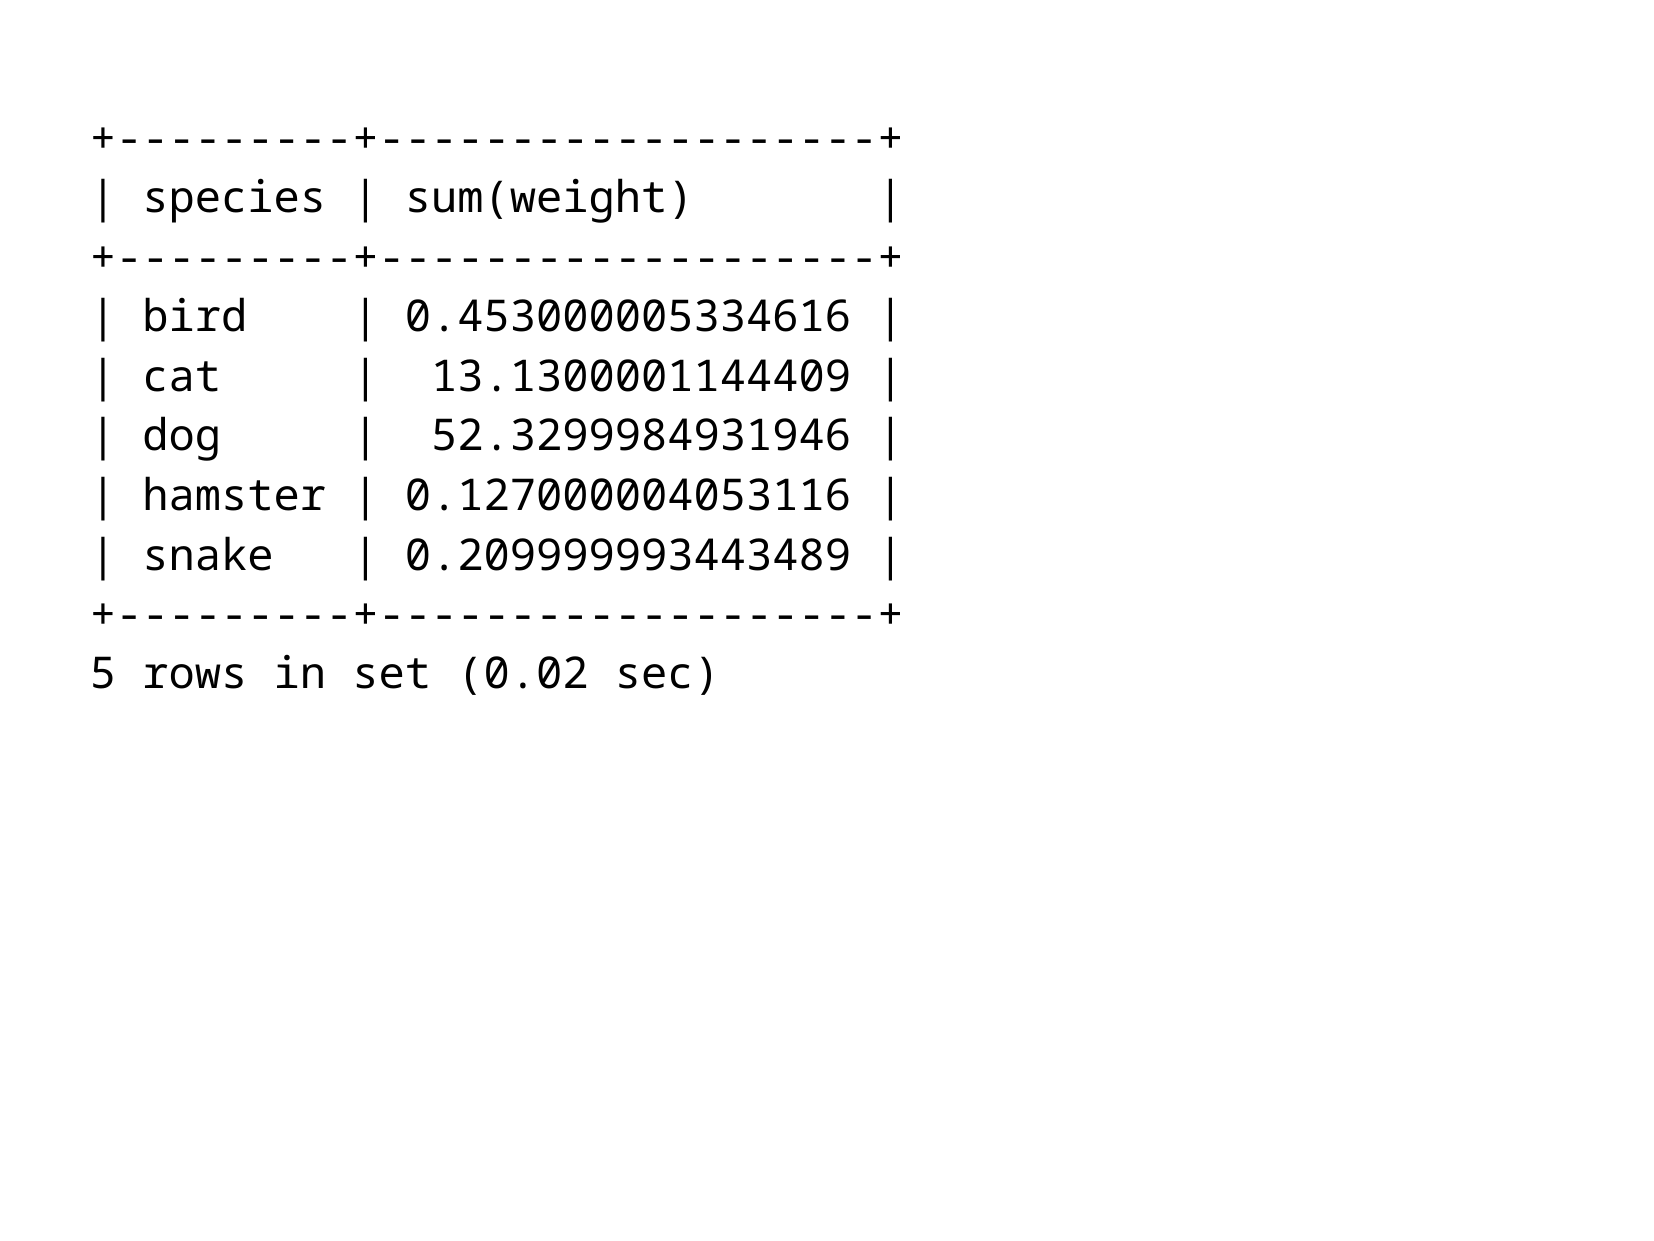

+---------+-------------------+
| species | sum(weight) |
+---------+-------------------+
| bird | 0.453000005334616 |
| cat | 13.1300001144409 |
| dog | 52.3299984931946 |
| hamster | 0.127000004053116 |
| snake | 0.209999993443489 |
+---------+-------------------+
5 rows in set (0.02 sec)